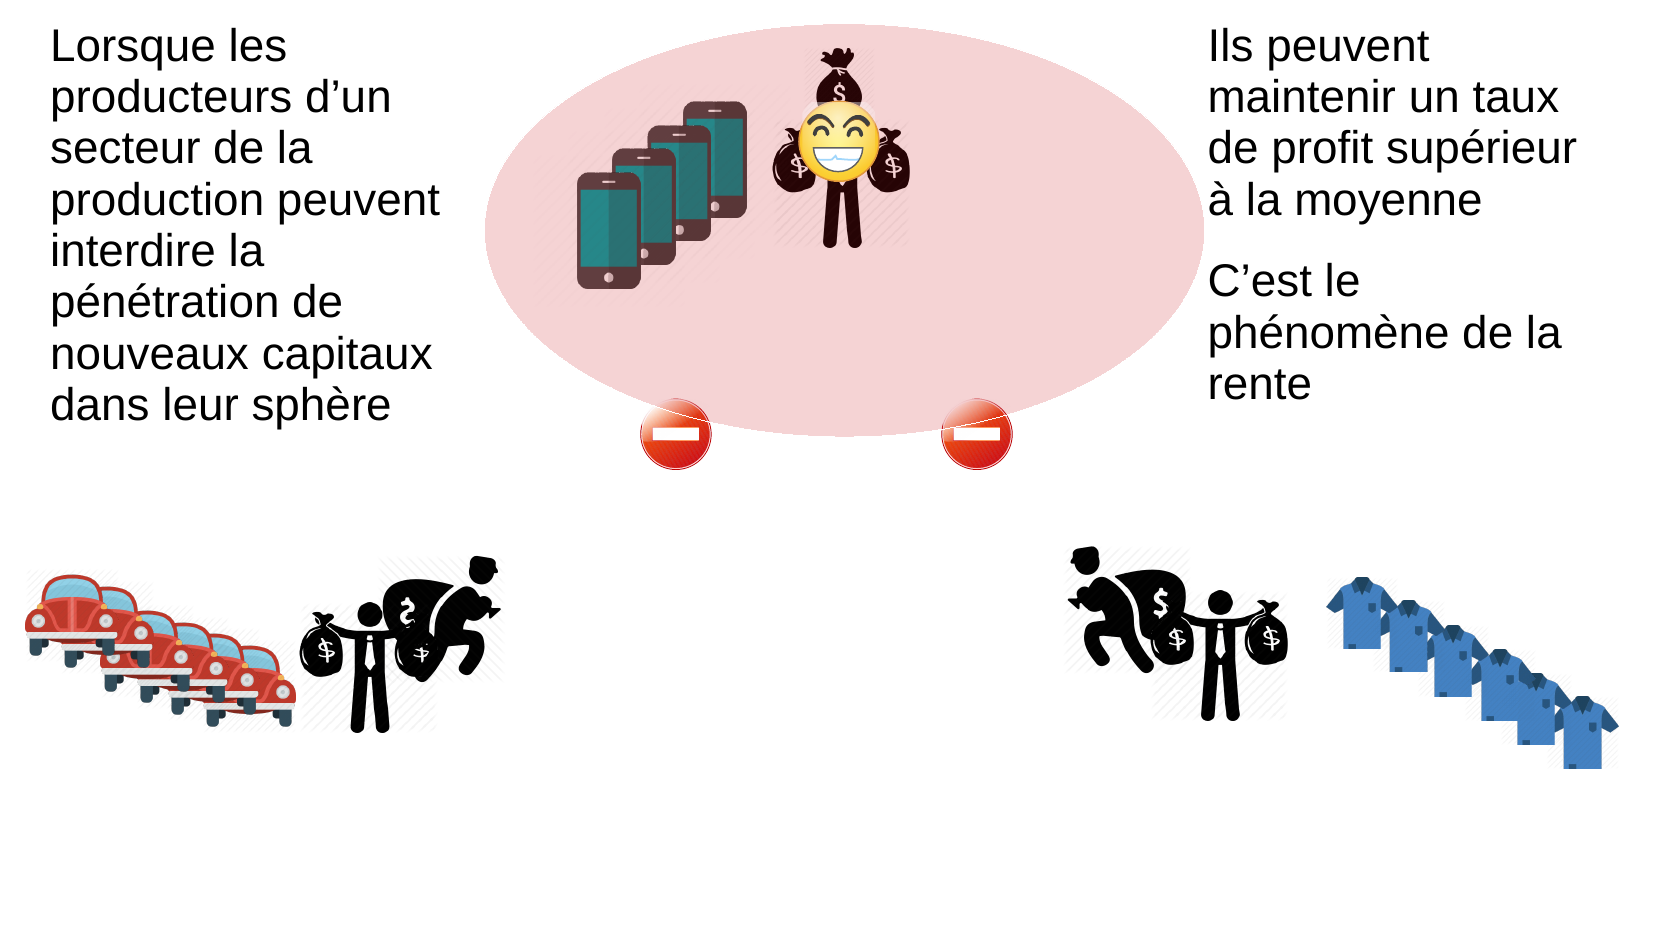

Lorsque les producteurs d’un secteur de la production peuvent interdire la pénétration de nouveaux capitaux dans leur sphère
Ils peuvent maintenir un taux de profit supérieur à la moyenne
C’est le phénomène de la rente